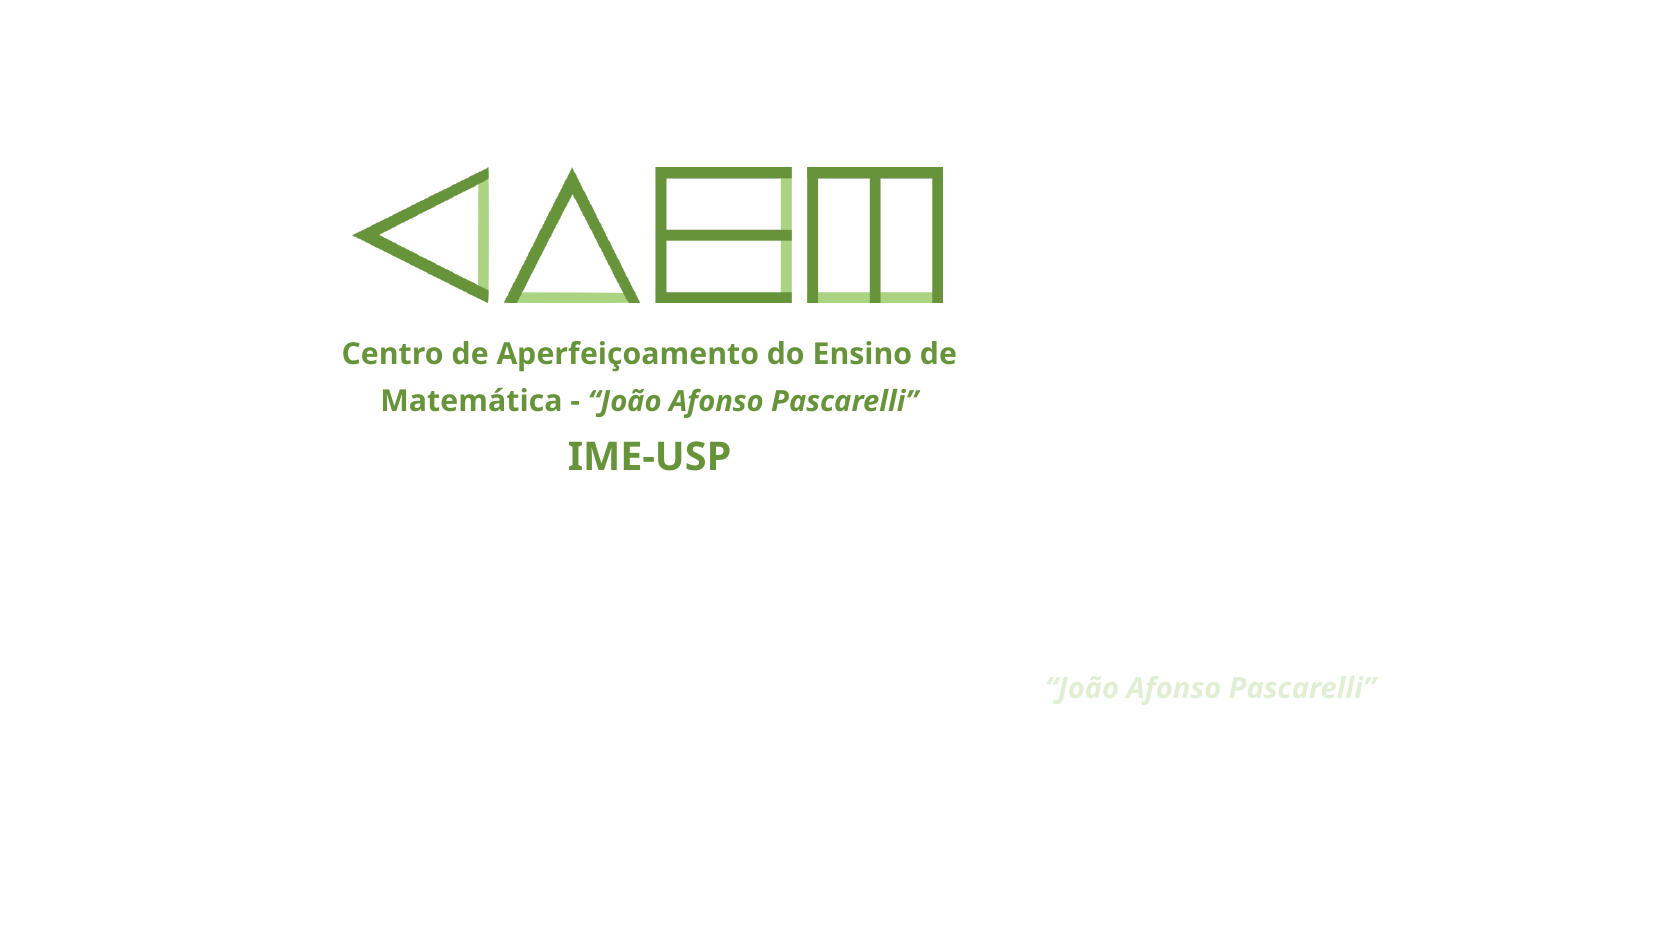

Centro de Aperfeiçoamento do Ensino de Matemática - “João Afonso Pascarelli”
IME-USP
“João Afonso Pascarelli”